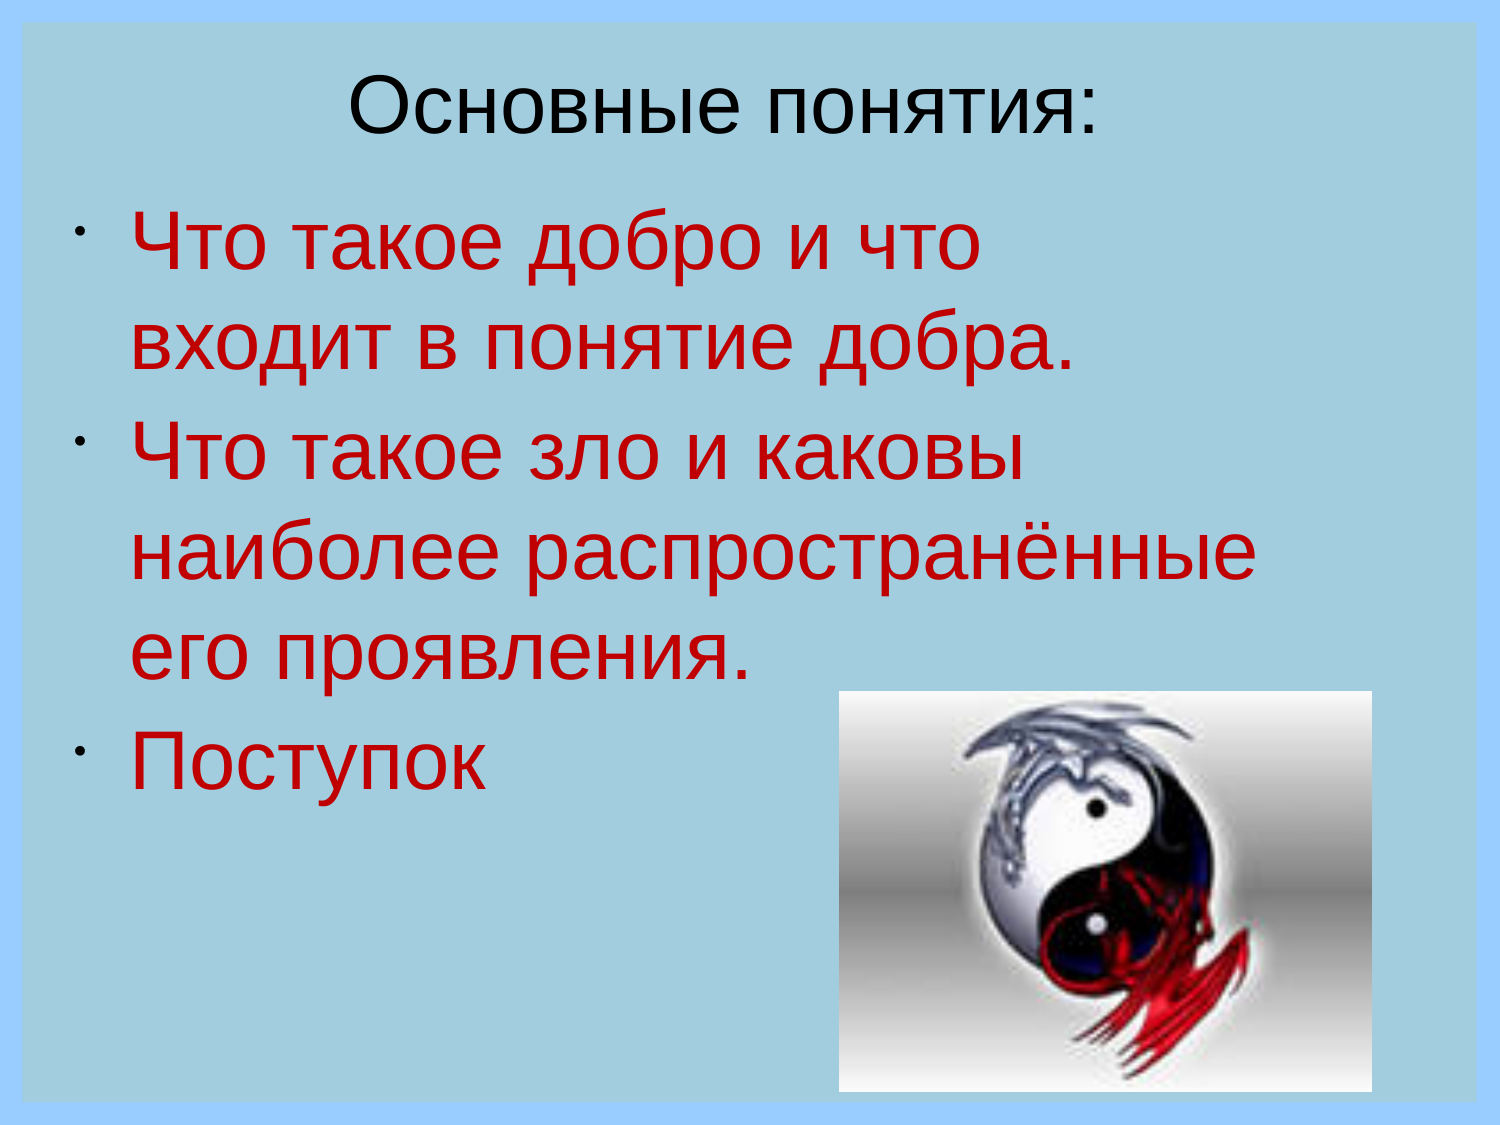

# Основные понятия:
Что такое добро и что входит в понятие добра.
Что такое зло и каковы наиболее распространённые его проявления.
Поступок